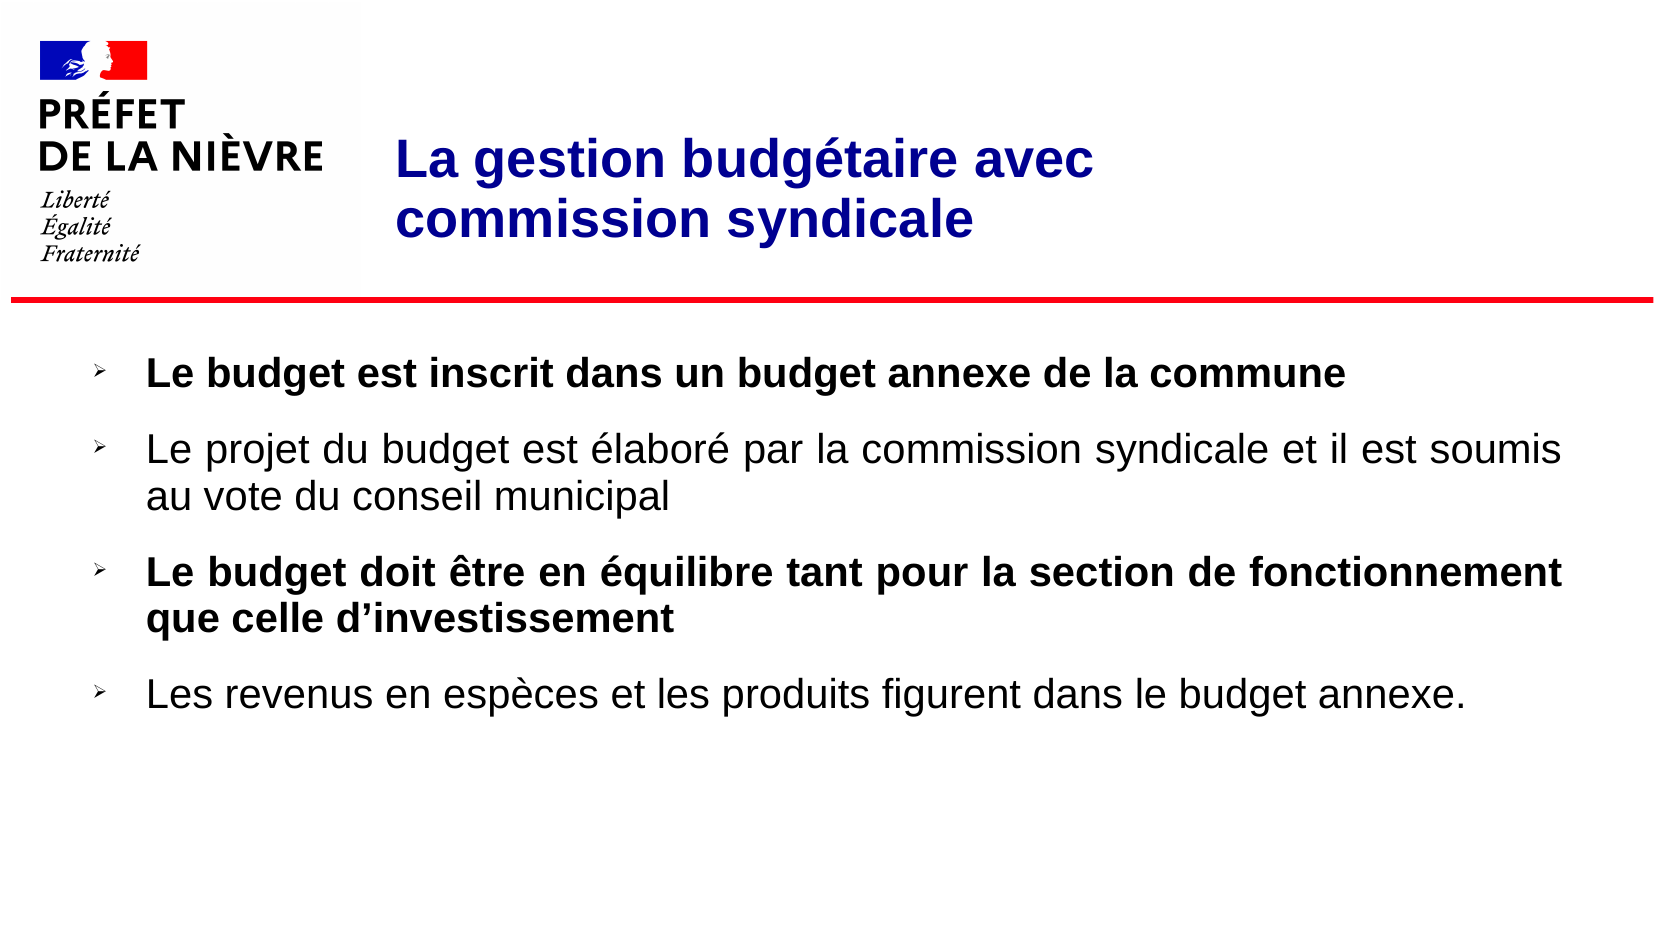

# La gestion budgétaire avec commission syndicale
Le budget est inscrit dans un budget annexe de la commune
Le projet du budget est élaboré par la commission syndicale et il est soumis au vote du conseil municipal
Le budget doit être en équilibre tant pour la section de fonctionnement que celle d’investissement
Les revenus en espèces et les produits figurent dans le budget annexe.